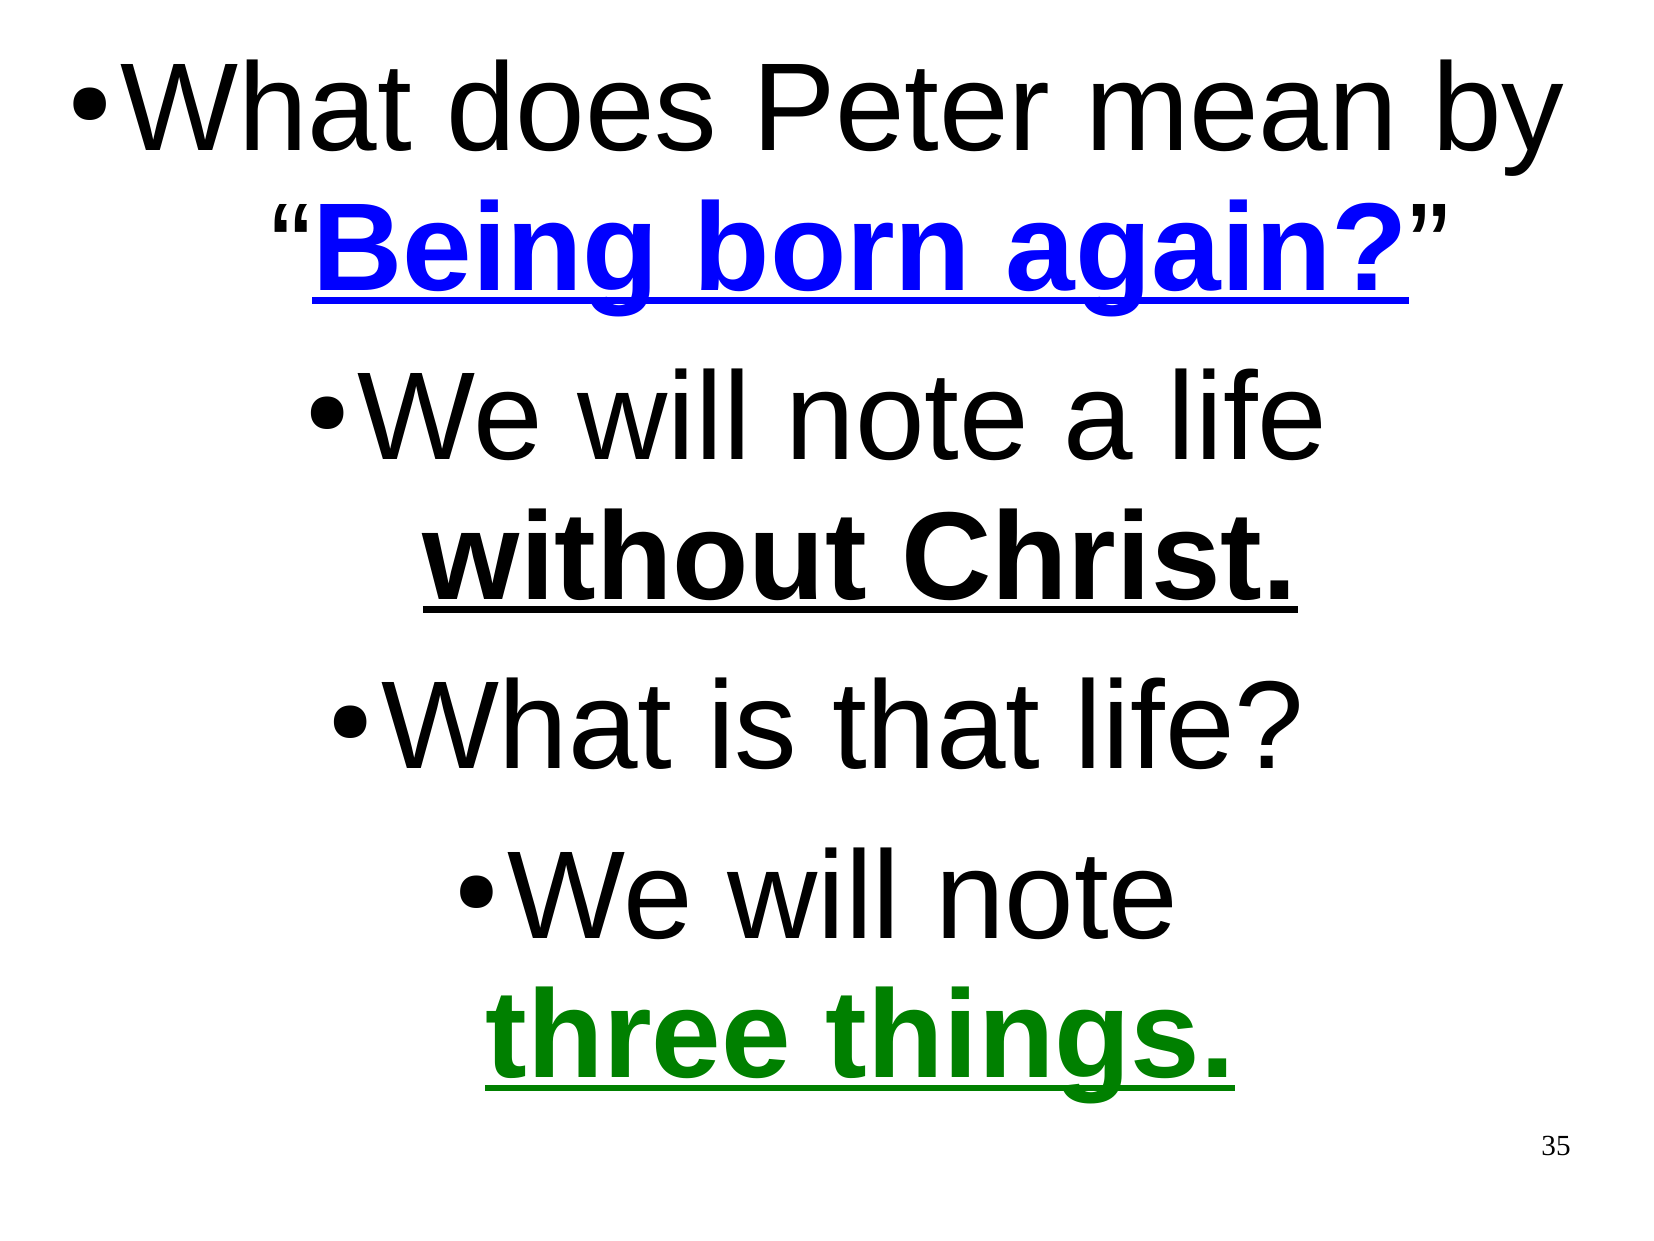

# What does Peter mean by “Being born again?”
We will note a life
without Christ.
What is that life?
We will note
three things.
35